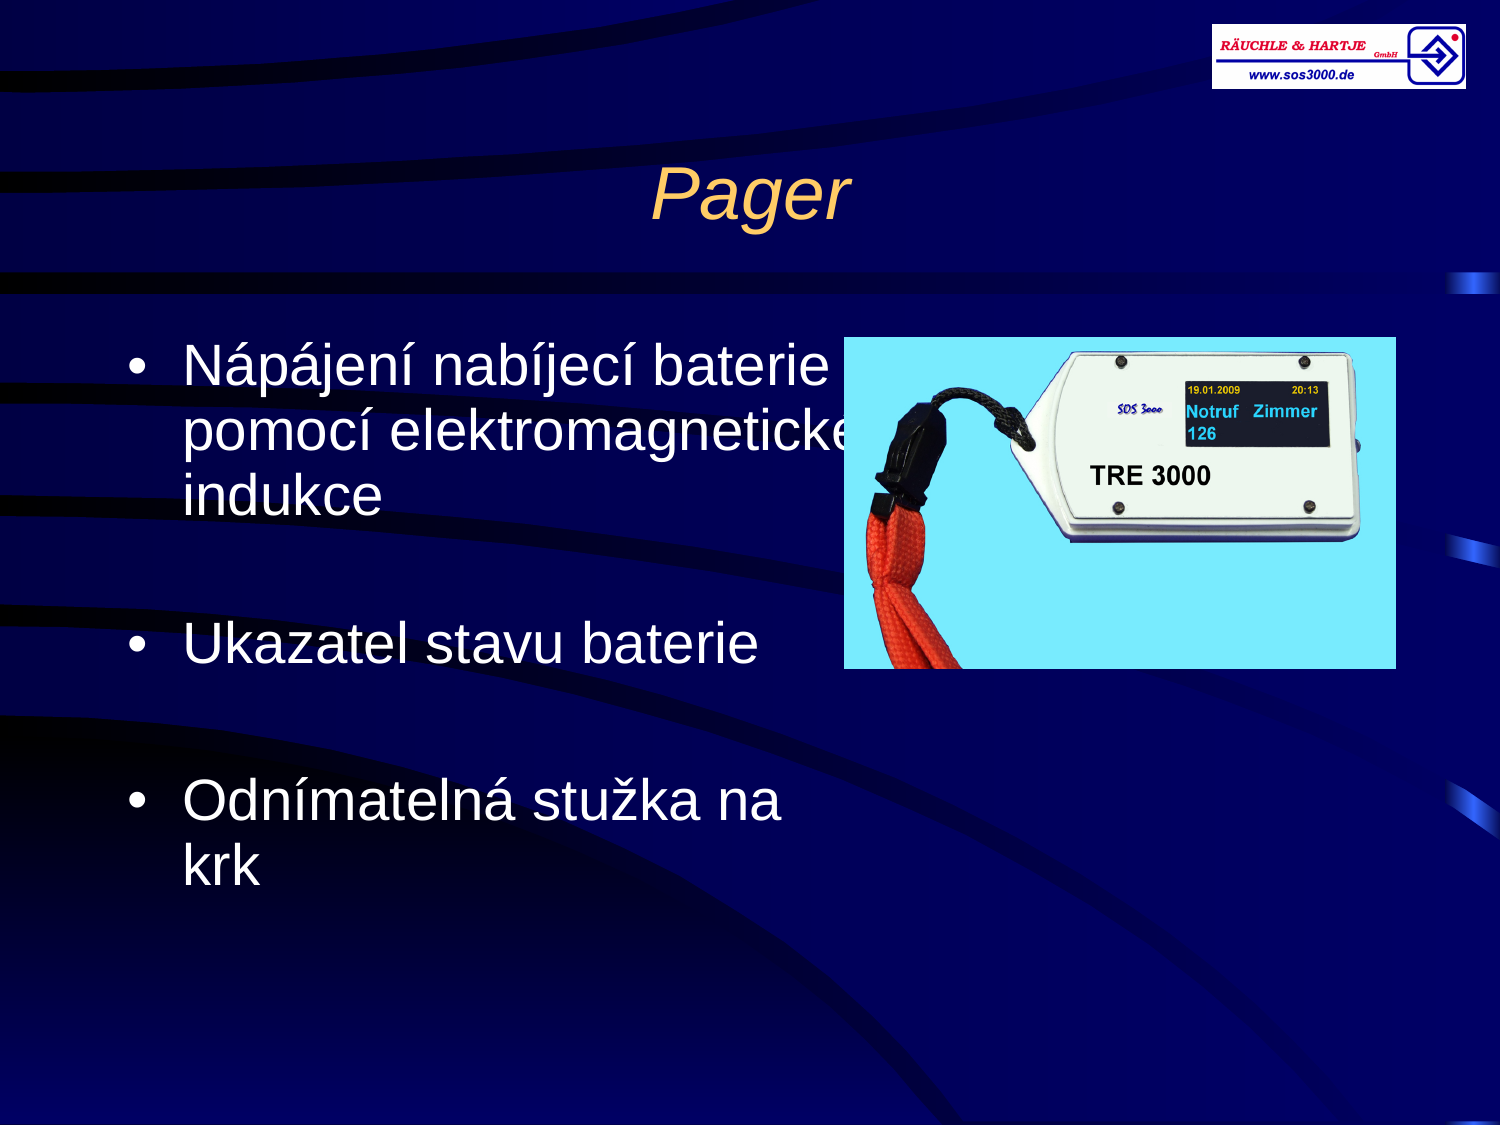

# Pager
Nápájení nabíjecí baterie pomocí elektromagnetické indukce
Ukazatel stavu baterie
Odnímatelná stužka na krk